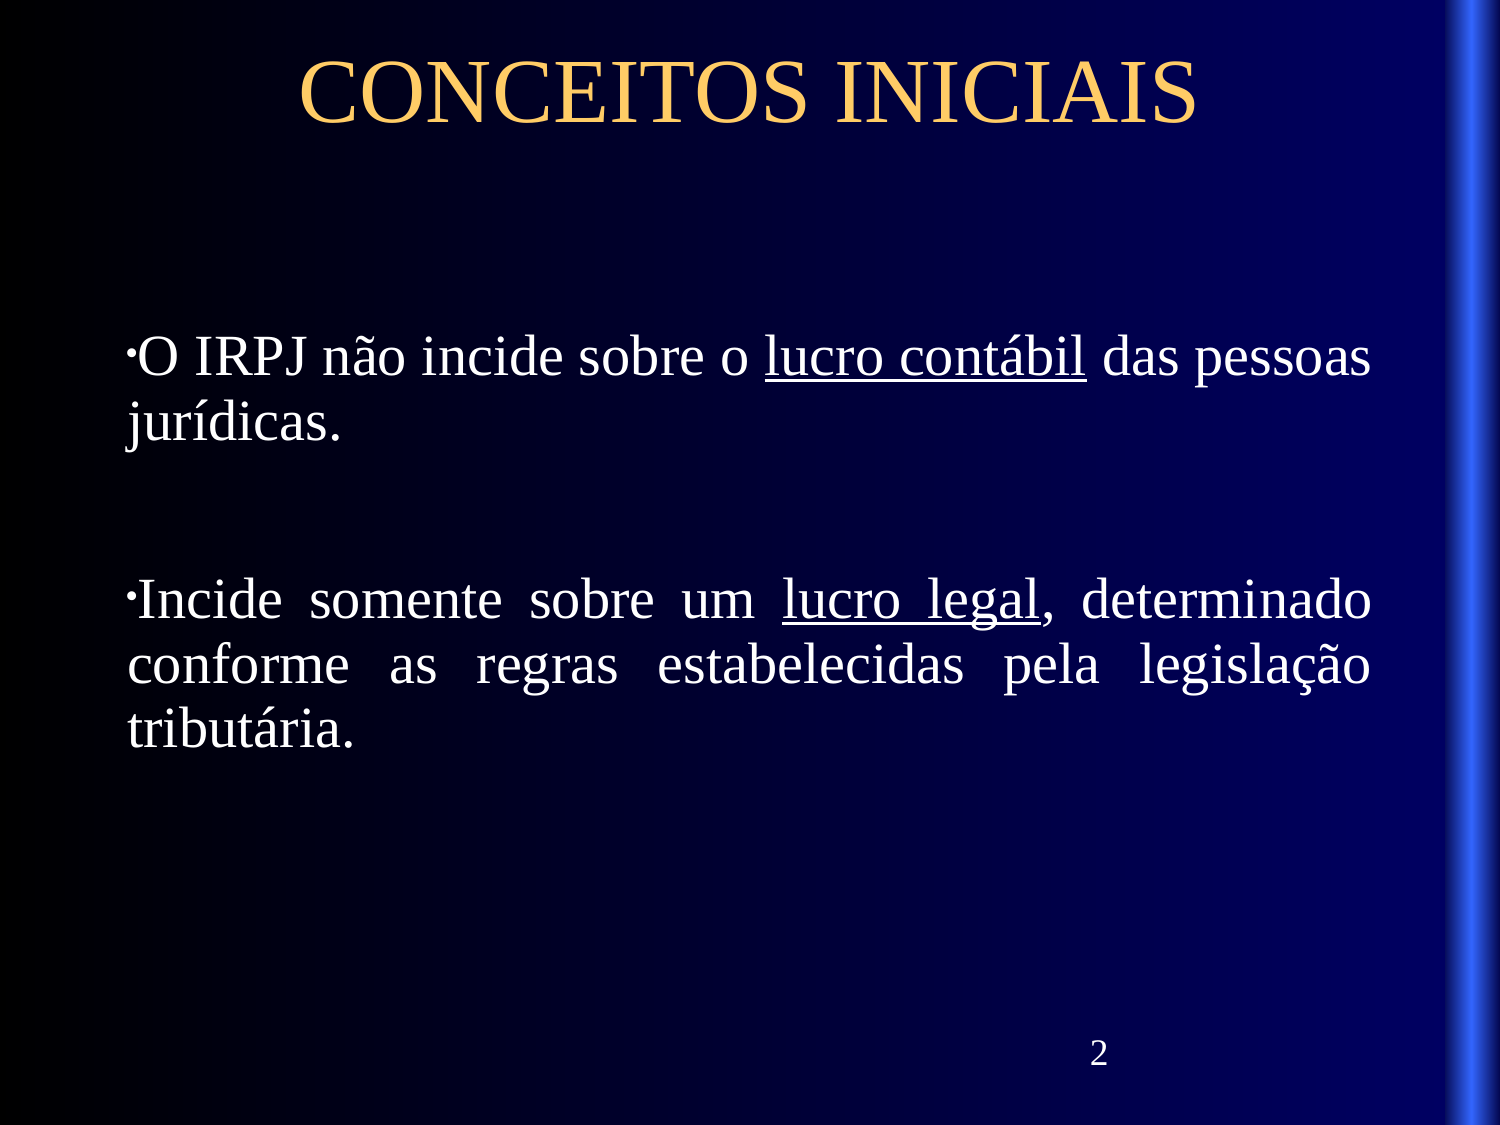

# CONCEITOS INICIAIS
O IRPJ não incide sobre o lucro contábil das pessoas jurídicas.
Incide somente sobre um lucro legal, determinado conforme as regras estabelecidas pela legislação tributária.